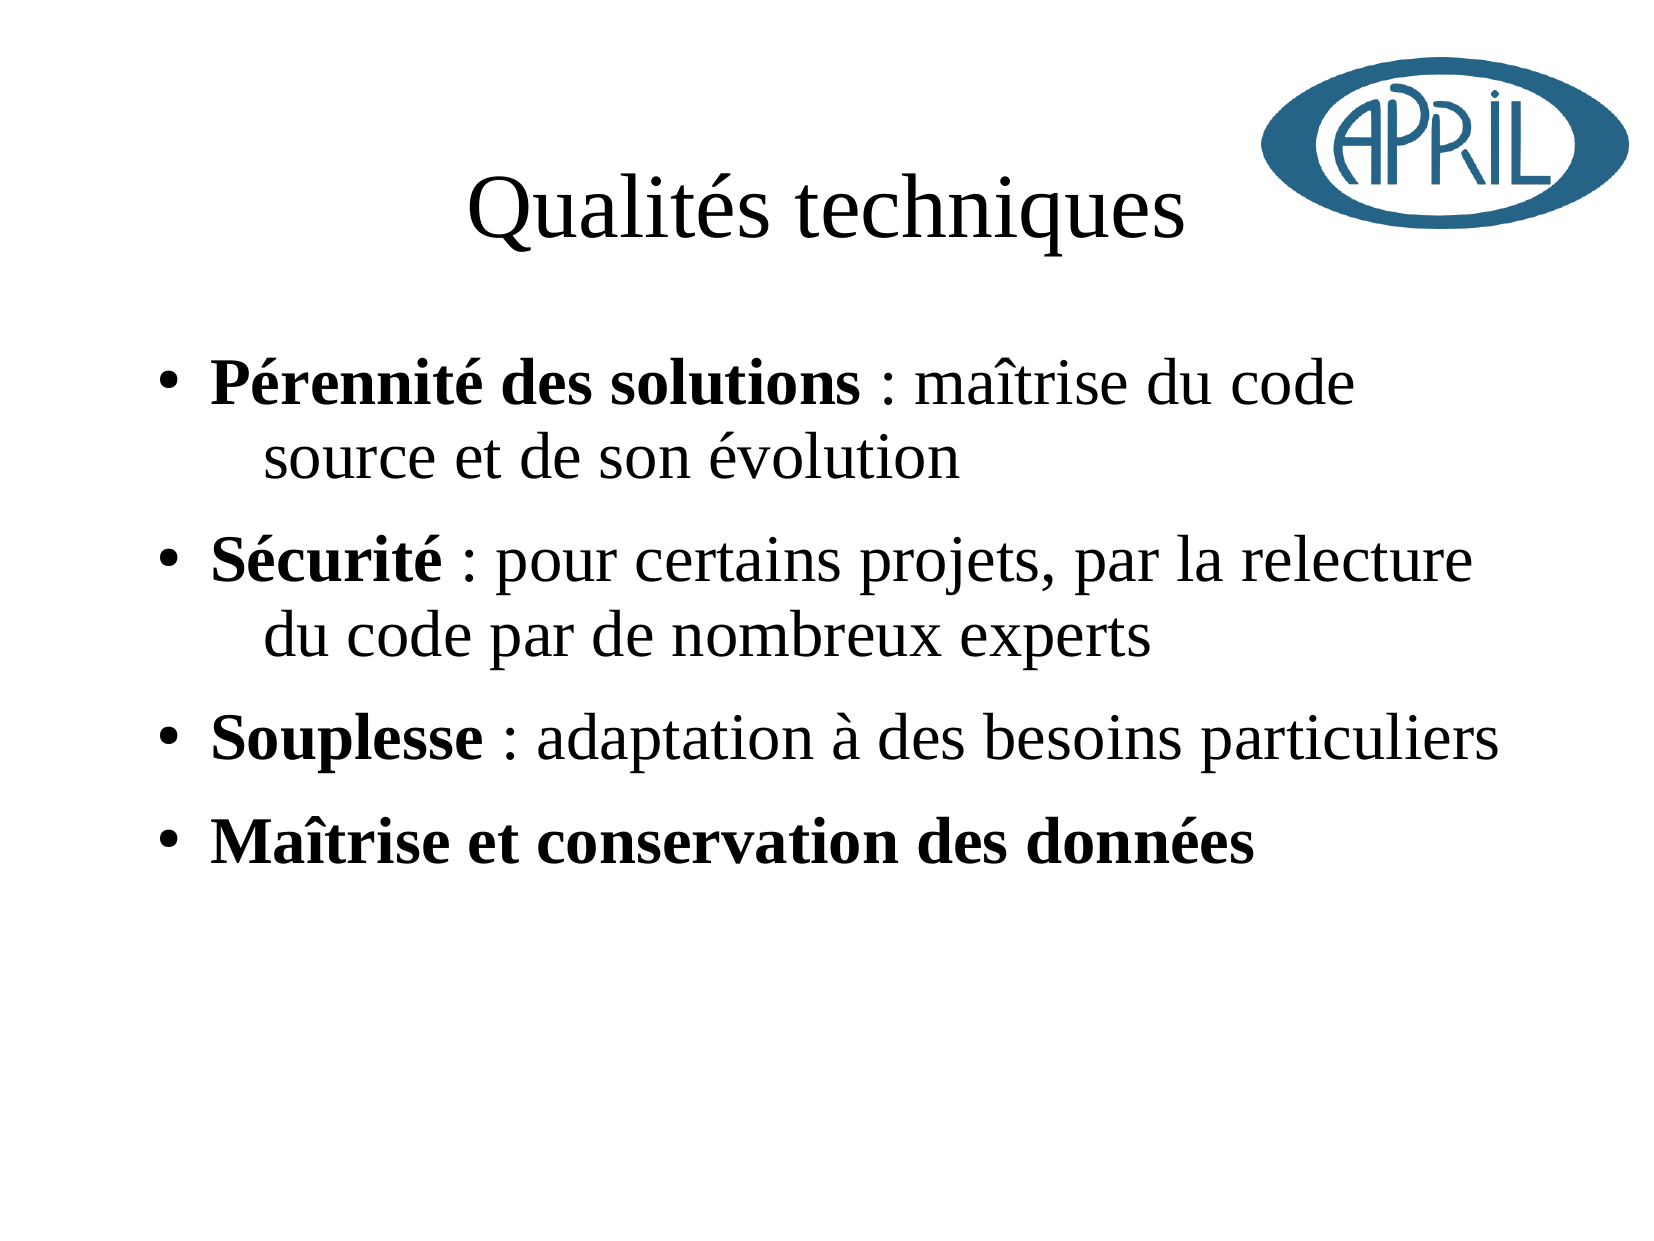

# Qualités techniques
Pérennité des solutions : maîtrise du code source et de son évolution
Sécurité : pour certains projets, par la relecture du code par de nombreux experts
Souplesse : adaptation à des besoins particuliers
Maîtrise et conservation des données